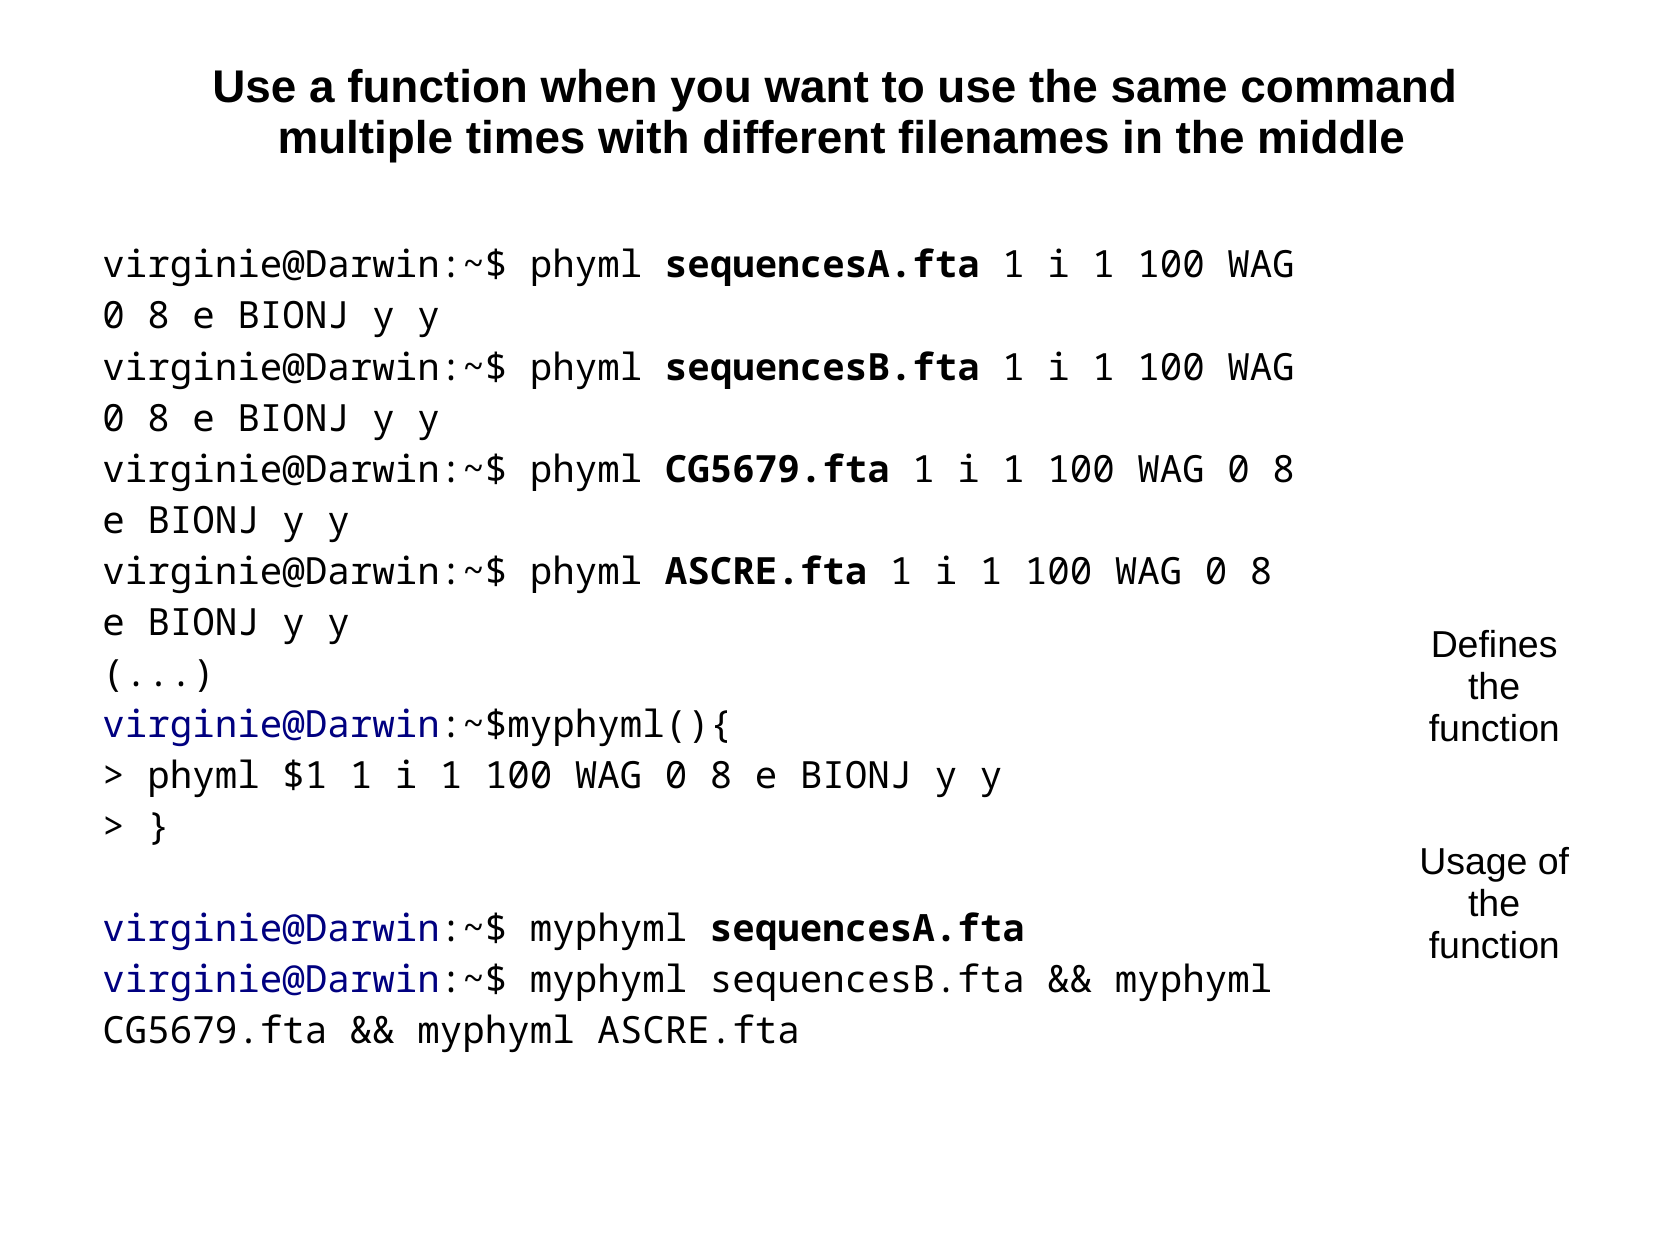

Use a function when you want to use the same command
multiple times with different filenames in the middle
virginie@Darwin:~$ phyml sequencesA.fta 1 i 1 100 WAG 0 8 e BIONJ y y
virginie@Darwin:~$ phyml sequencesB.fta 1 i 1 100 WAG 0 8 e BIONJ y y
virginie@Darwin:~$ phyml CG5679.fta 1 i 1 100 WAG 0 8 e BIONJ y y
virginie@Darwin:~$ phyml ASCRE.fta 1 i 1 100 WAG 0 8 e BIONJ y y
(...)
virginie@Darwin:~$myphyml(){
> phyml $1 1 i 1 100 WAG 0 8 e BIONJ y y
> }
virginie@Darwin:~$ myphyml sequencesA.fta
virginie@Darwin:~$ myphyml sequencesB.fta && myphyml CG5679.fta && myphyml ASCRE.fta
Defines the function
Usage of the function